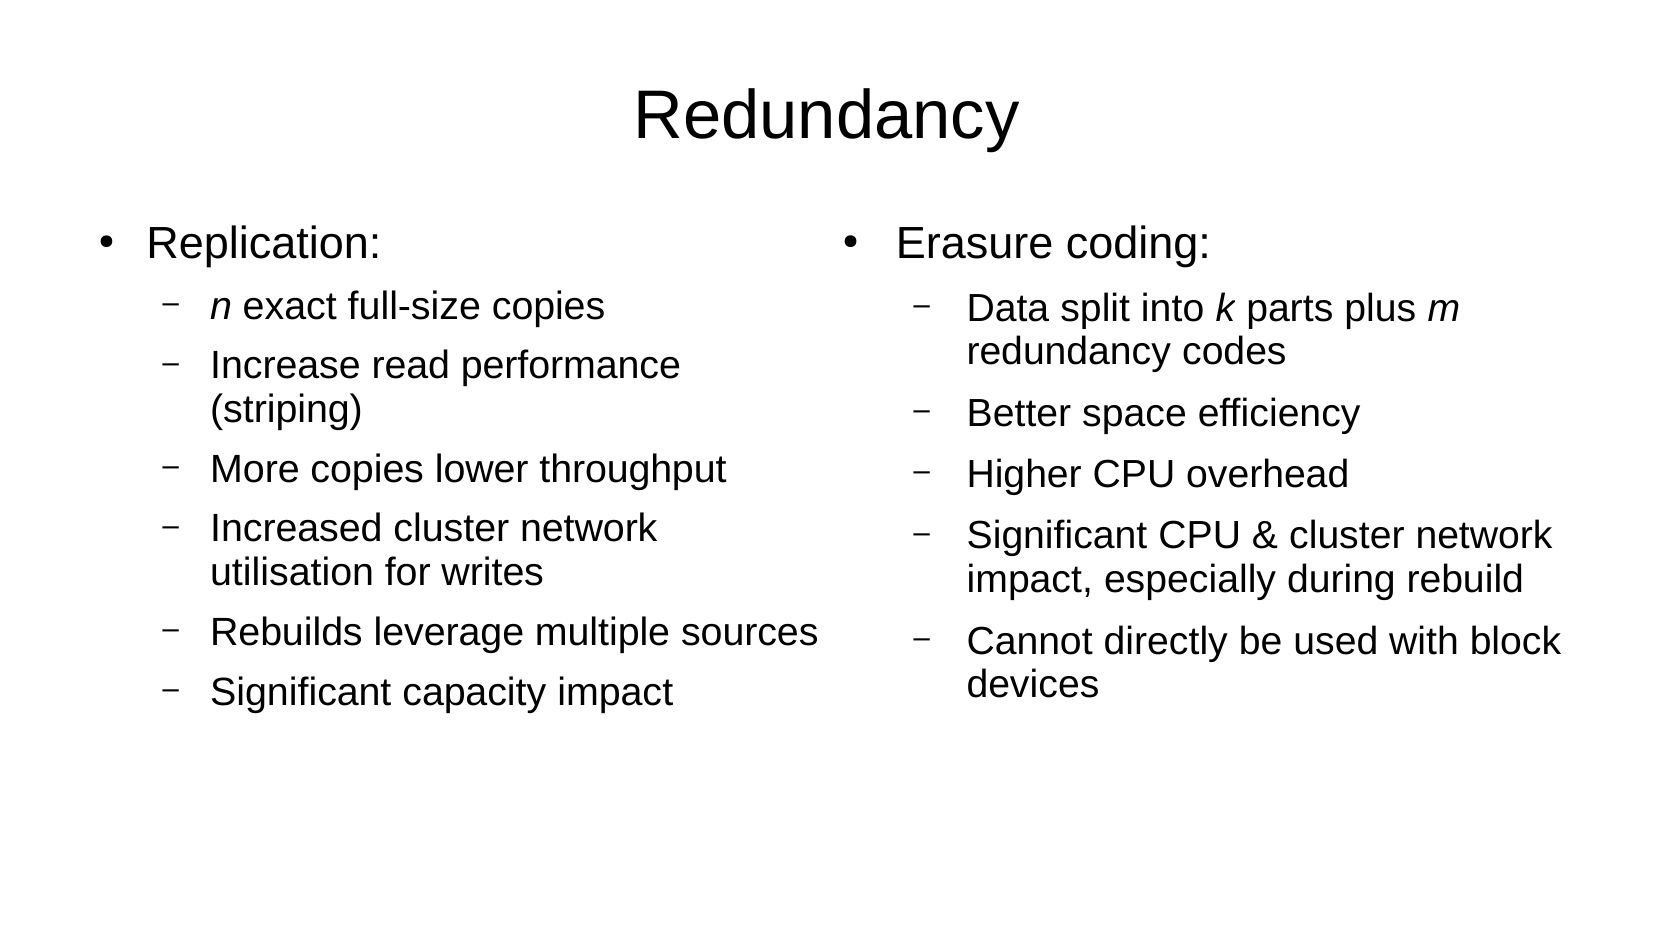

# Redundancy
Replication:
n exact full-size copies
Increase read performance (striping)
More copies lower throughput
Increased cluster network utilisation for writes
Rebuilds leverage multiple sources
Significant capacity impact
Erasure coding:
Data split into k parts plus m redundancy codes
Better space efficiency
Higher CPU overhead
Significant CPU & cluster network impact, especially during rebuild
Cannot directly be used with block devices